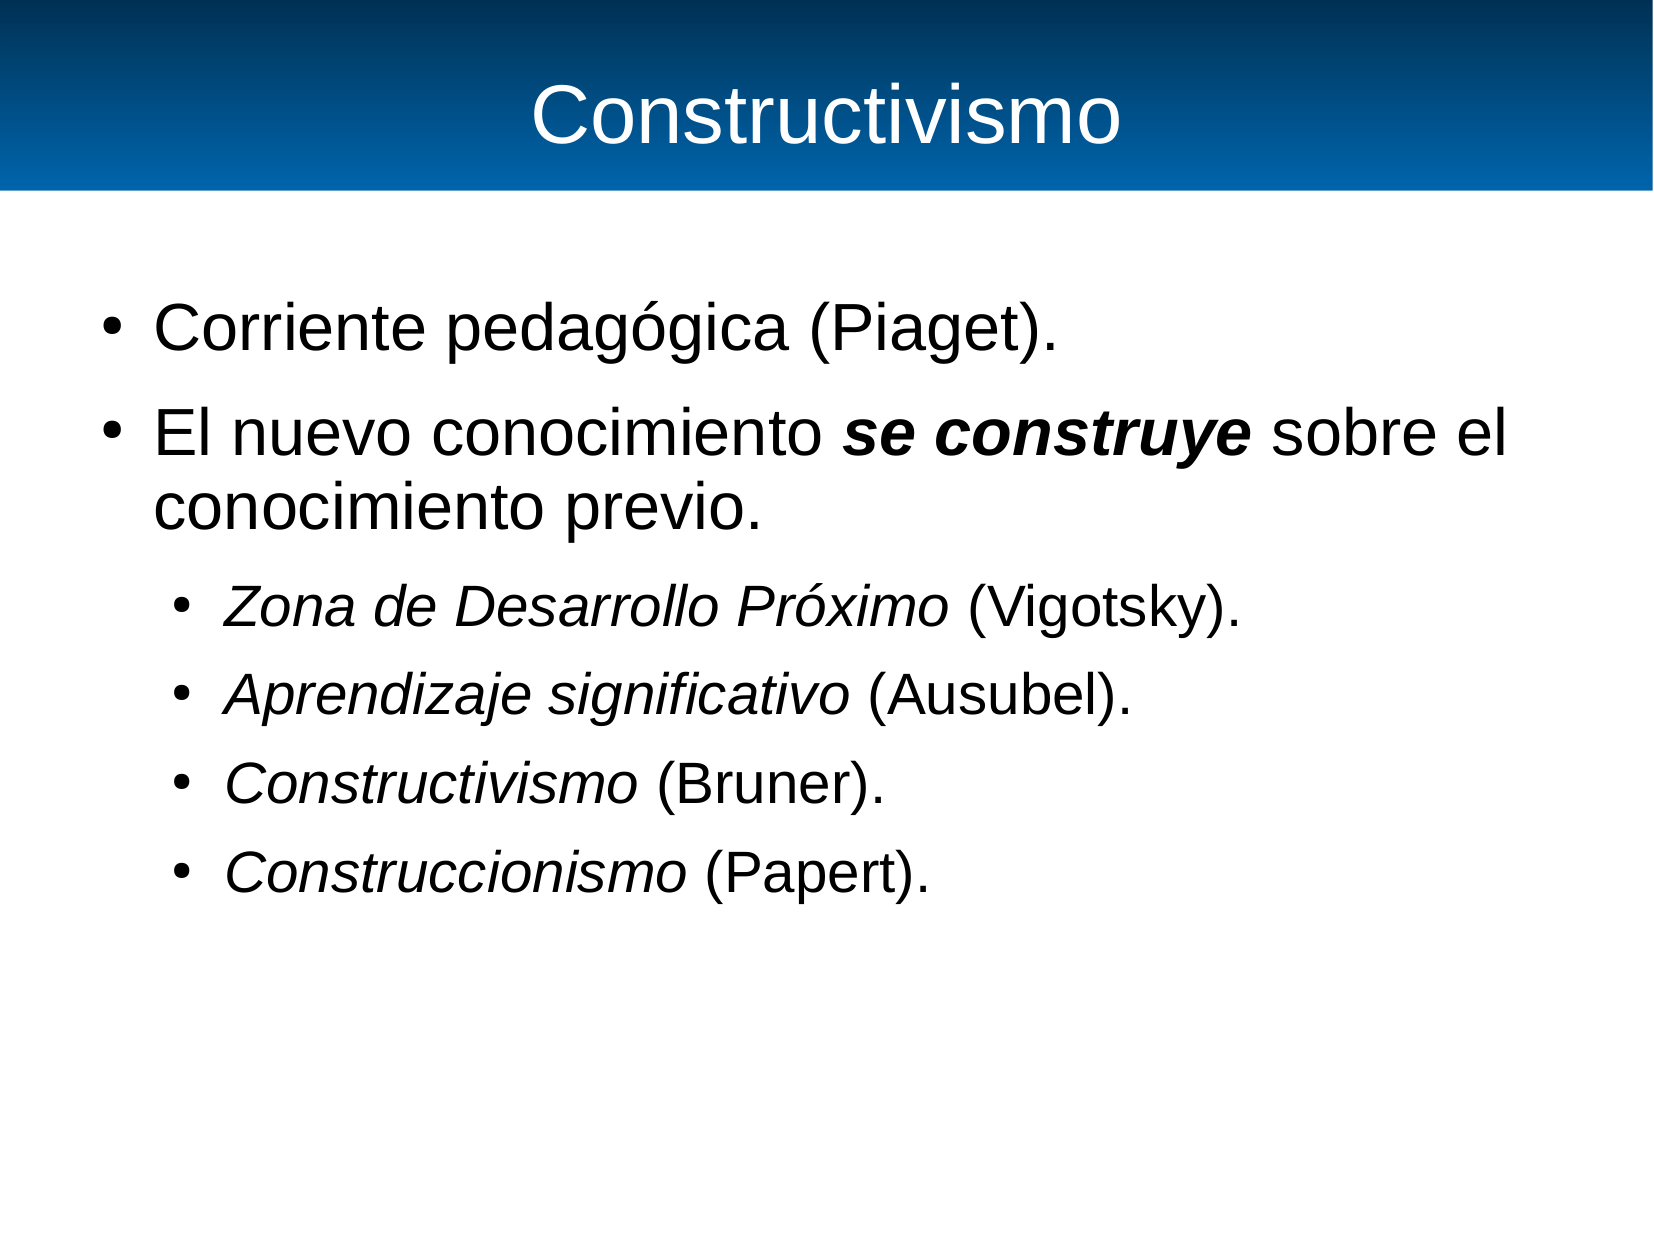

# Constructivismo
Corriente pedagógica (Piaget).
El nuevo conocimiento se construye sobre el conocimiento previo.
Zona de Desarrollo Próximo (Vigotsky).
Aprendizaje significativo (Ausubel).
Constructivismo (Bruner).
Construccionismo (Papert).